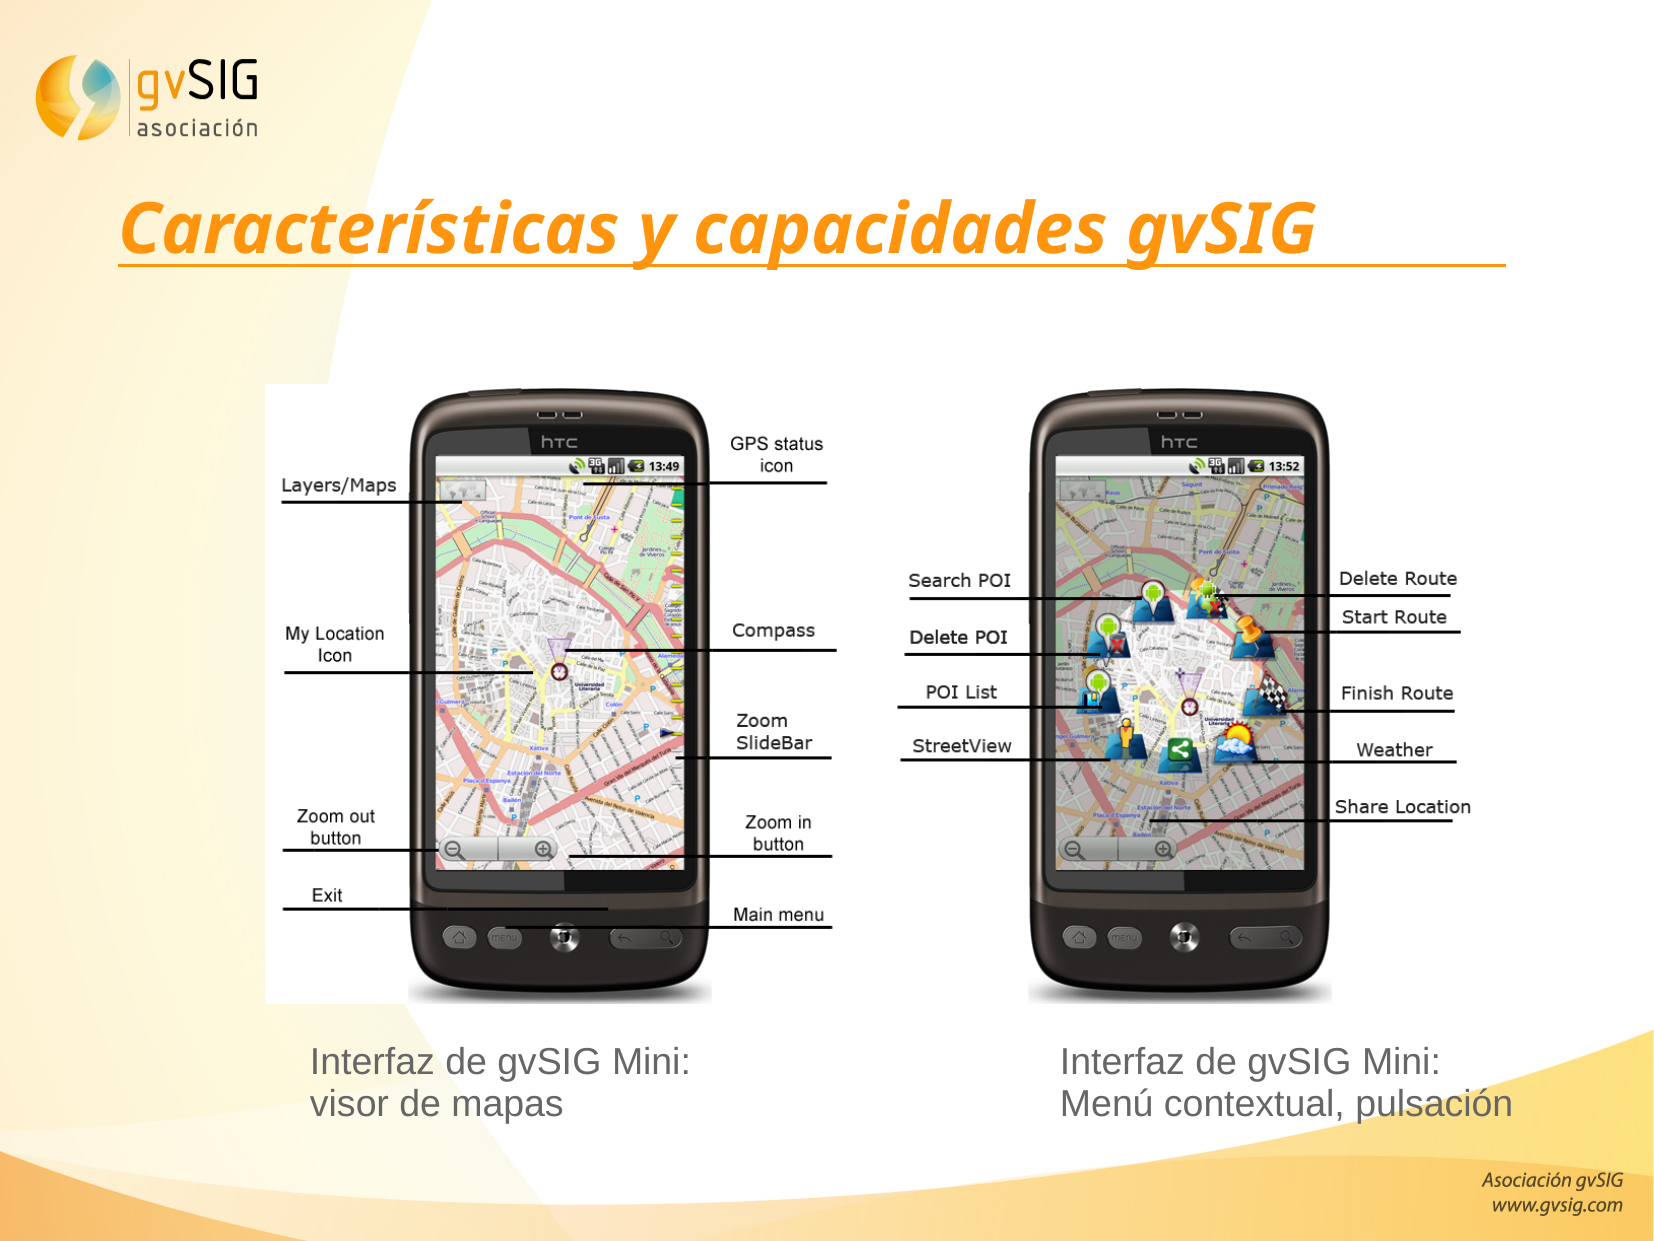

# Características y capacidades gvSIG
Interfaz de gvSIG Mini:
visor de mapas
Interfaz de gvSIG Mini:
Menú contextual, pulsación